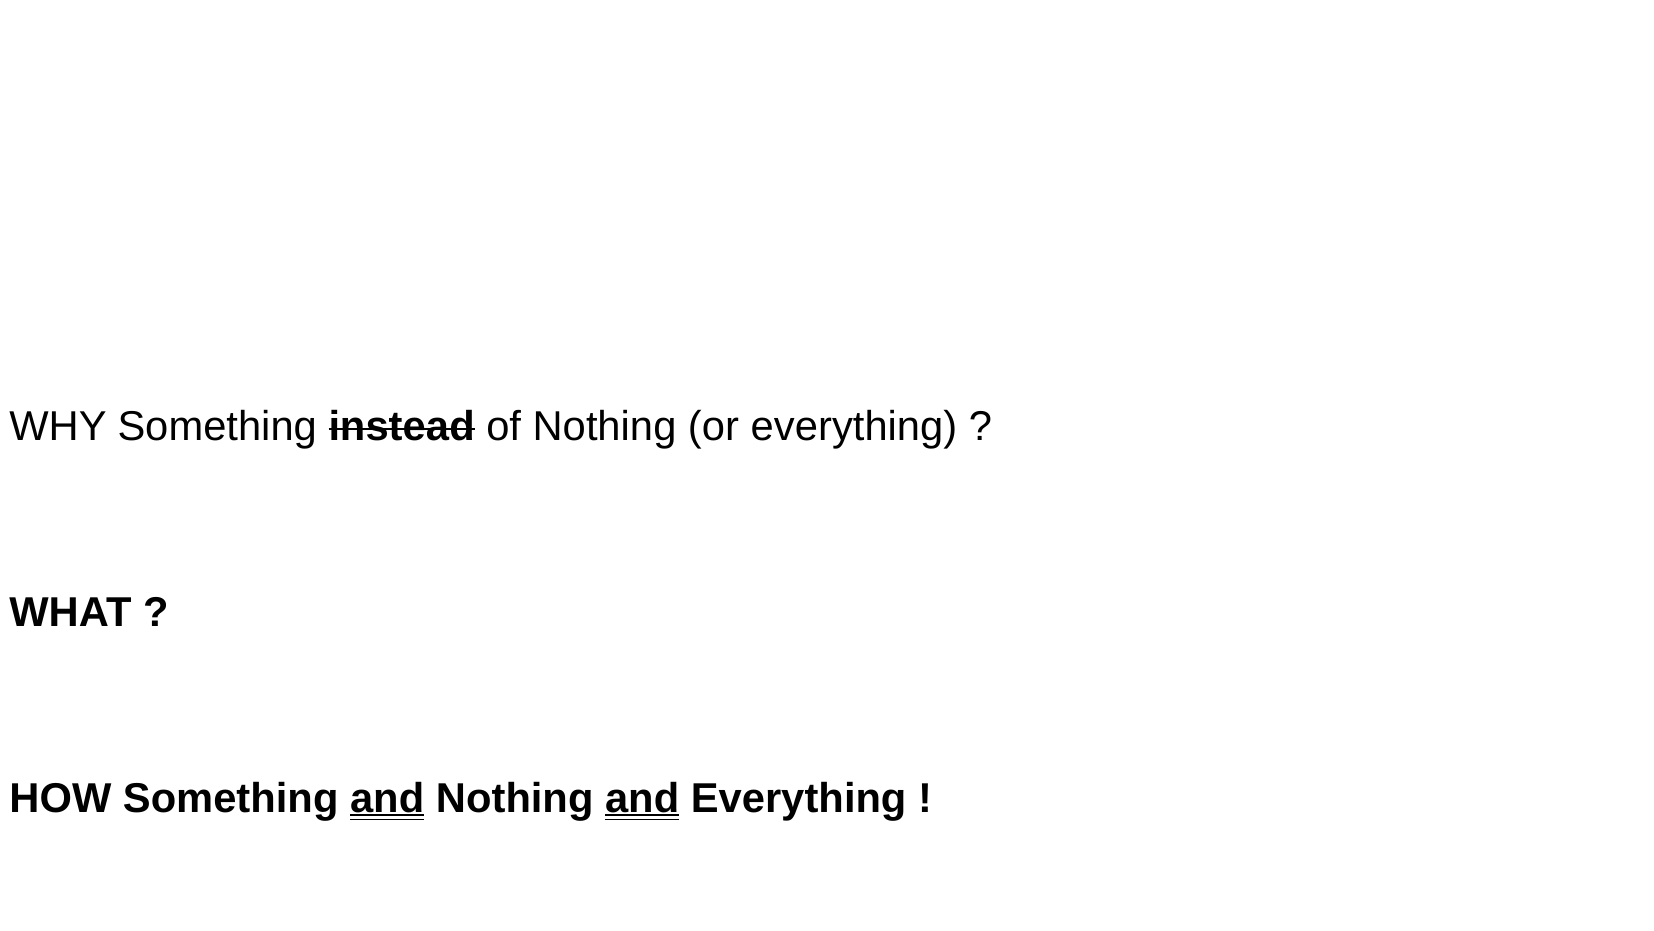

WHY Something instead of Nothing (or everything) ?
WHAT ?
HOW Something and Nothing and Everything !